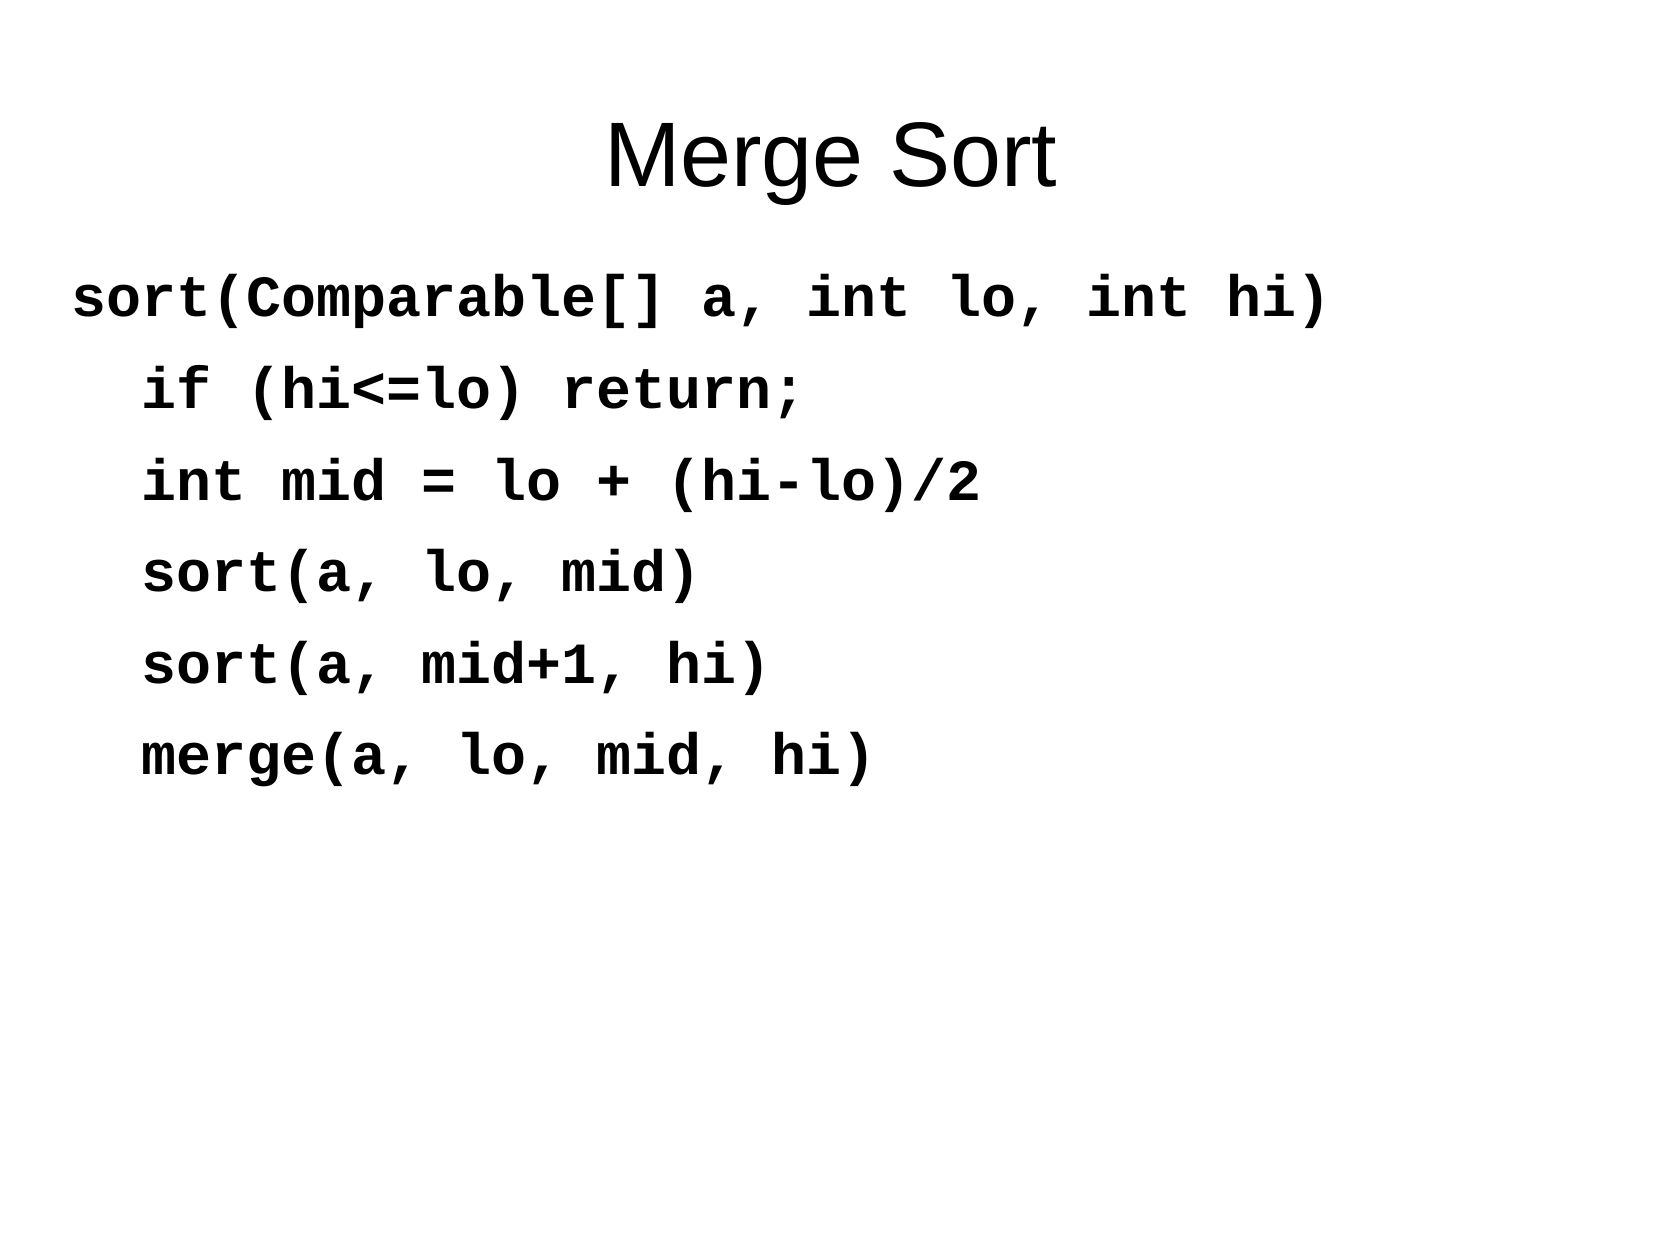

# Merge Sort
sort(Comparable[] a, int lo, int hi)
 if (hi<=lo) return;
 int mid = lo + (hi-lo)/2
 sort(a, lo, mid)
 sort(a, mid+1, hi)
 merge(a, lo, mid, hi)